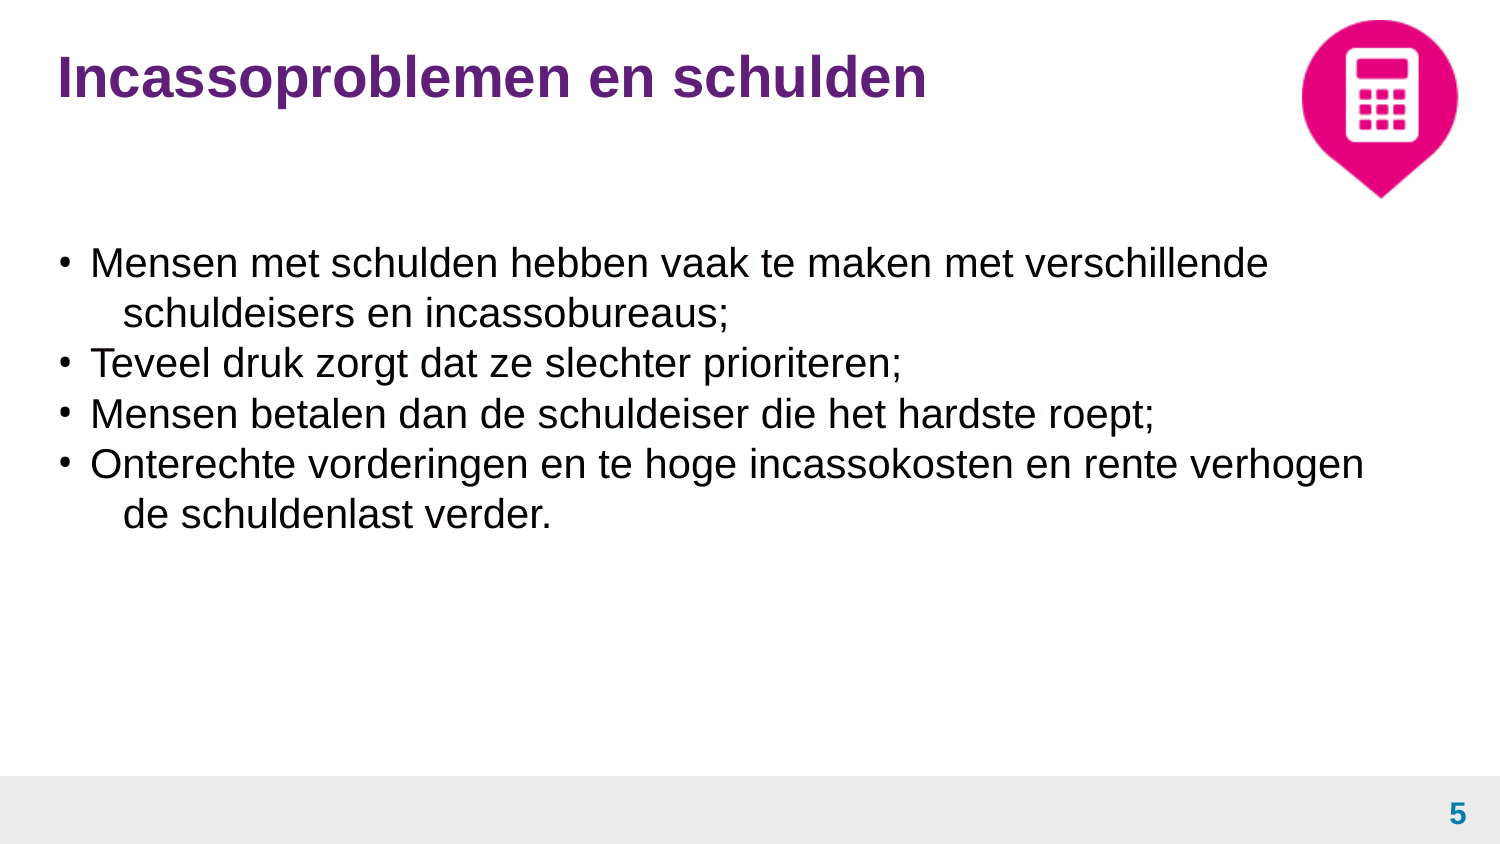

# Incassoproblemen en schulden
Mensen met schulden hebben vaak te maken met verschillende
schuldeisers en incassobureaus;
Teveel druk zorgt dat ze slechter prioriteren;
Mensen betalen dan de schuldeiser die het hardste roept;
Onterechte vorderingen en te hoge incassokosten en rente verhogen de schuldenlast verder.
5